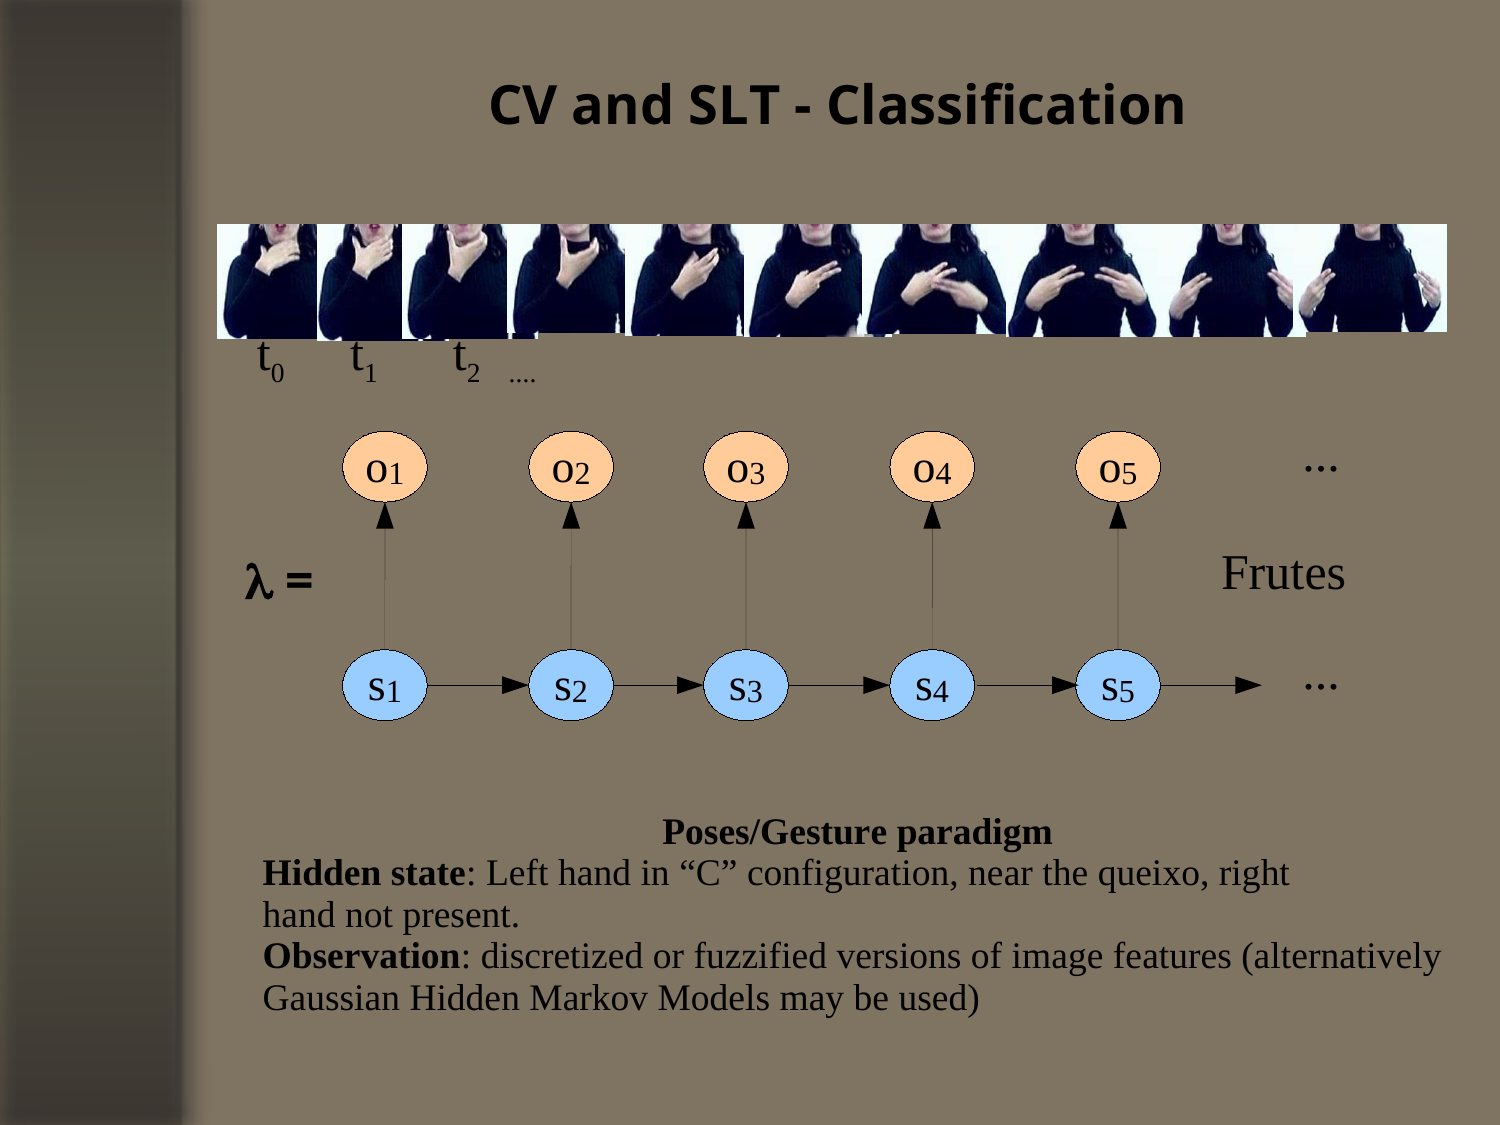

# CV and SLT - Classification
t0 t1 t2 ....
...
o1
o2
o3
o4
o5
 =
Frutes
...
s1
s2
s3
s4
s5
Poses/Gesture paradigm
Hidden state: Left hand in “C” configuration, near the queixo, right
hand not present.
Observation: discretized or fuzzified versions of image features (alternatively
Gaussian Hidden Markov Models may be used)